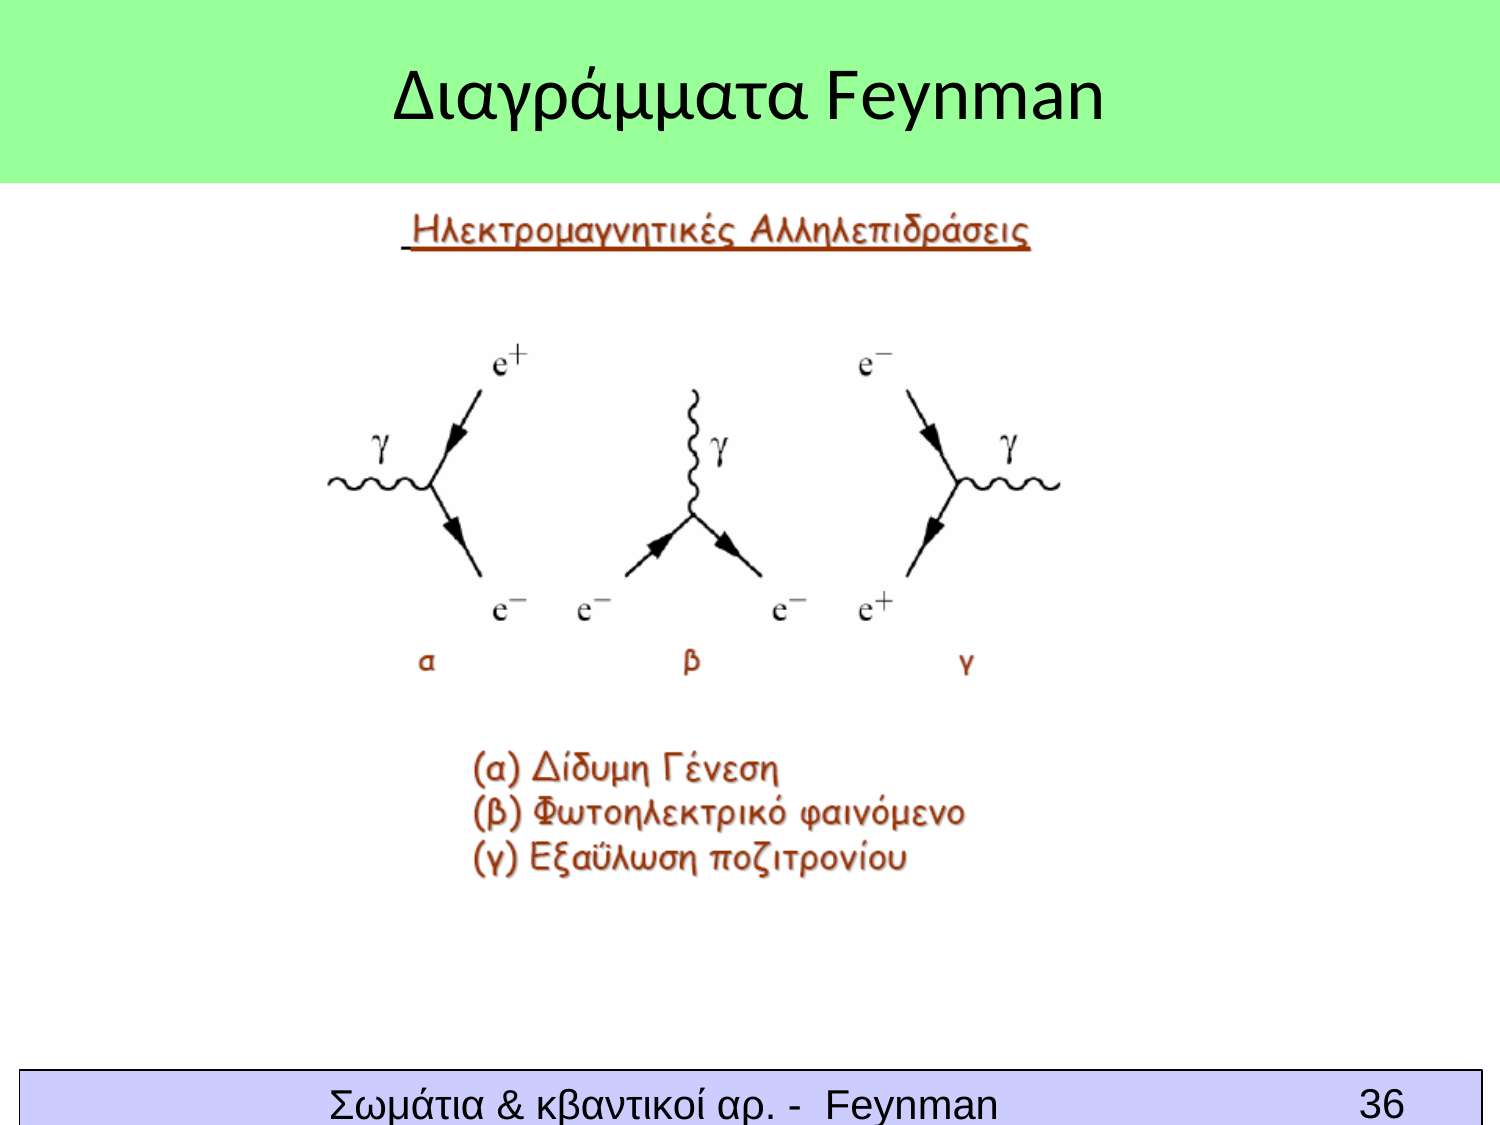

Διαγράμματα Feynman
36
Σωμάτια & κβαντικοί αρ. - Feynman